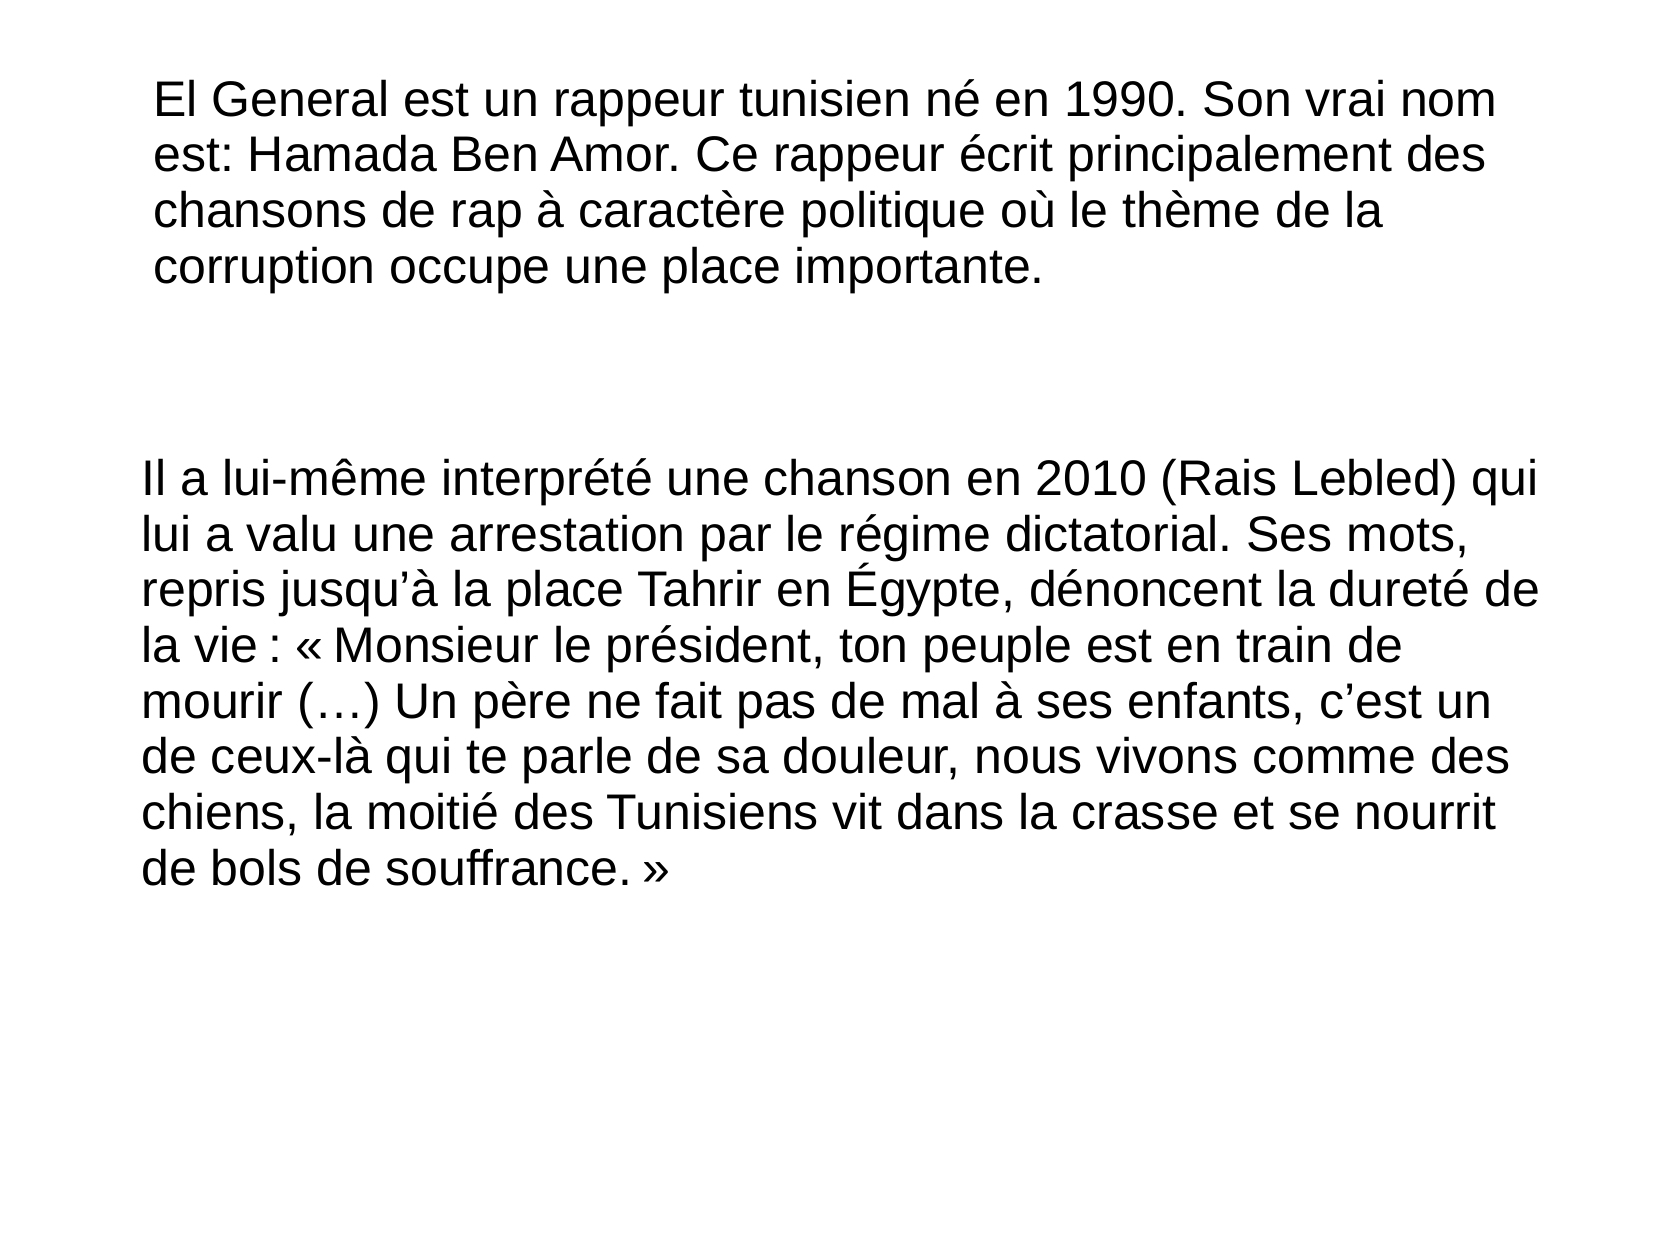

# El General est un rappeur tunisien né en 1990. Son vrai nom est: Hamada Ben Amor. Ce rappeur écrit principalement des chansons de rap à caractère politique où le thème de la corruption occupe une place importante.
Il a lui-même interprété une chanson en 2010 (Rais Lebled) qui lui a valu une arrestation par le régime dictatorial. Ses mots, repris jusqu’à la place Tahrir en Égypte, dénoncent la dureté de la vie : « Monsieur le président, ton peuple est en train de mourir (…) Un père ne fait pas de mal à ses enfants, c’est un de ceux-là qui te parle de sa douleur, nous vivons comme des chiens, la moitié des Tunisiens vit dans la crasse et se nourrit de bols de souffrance. »